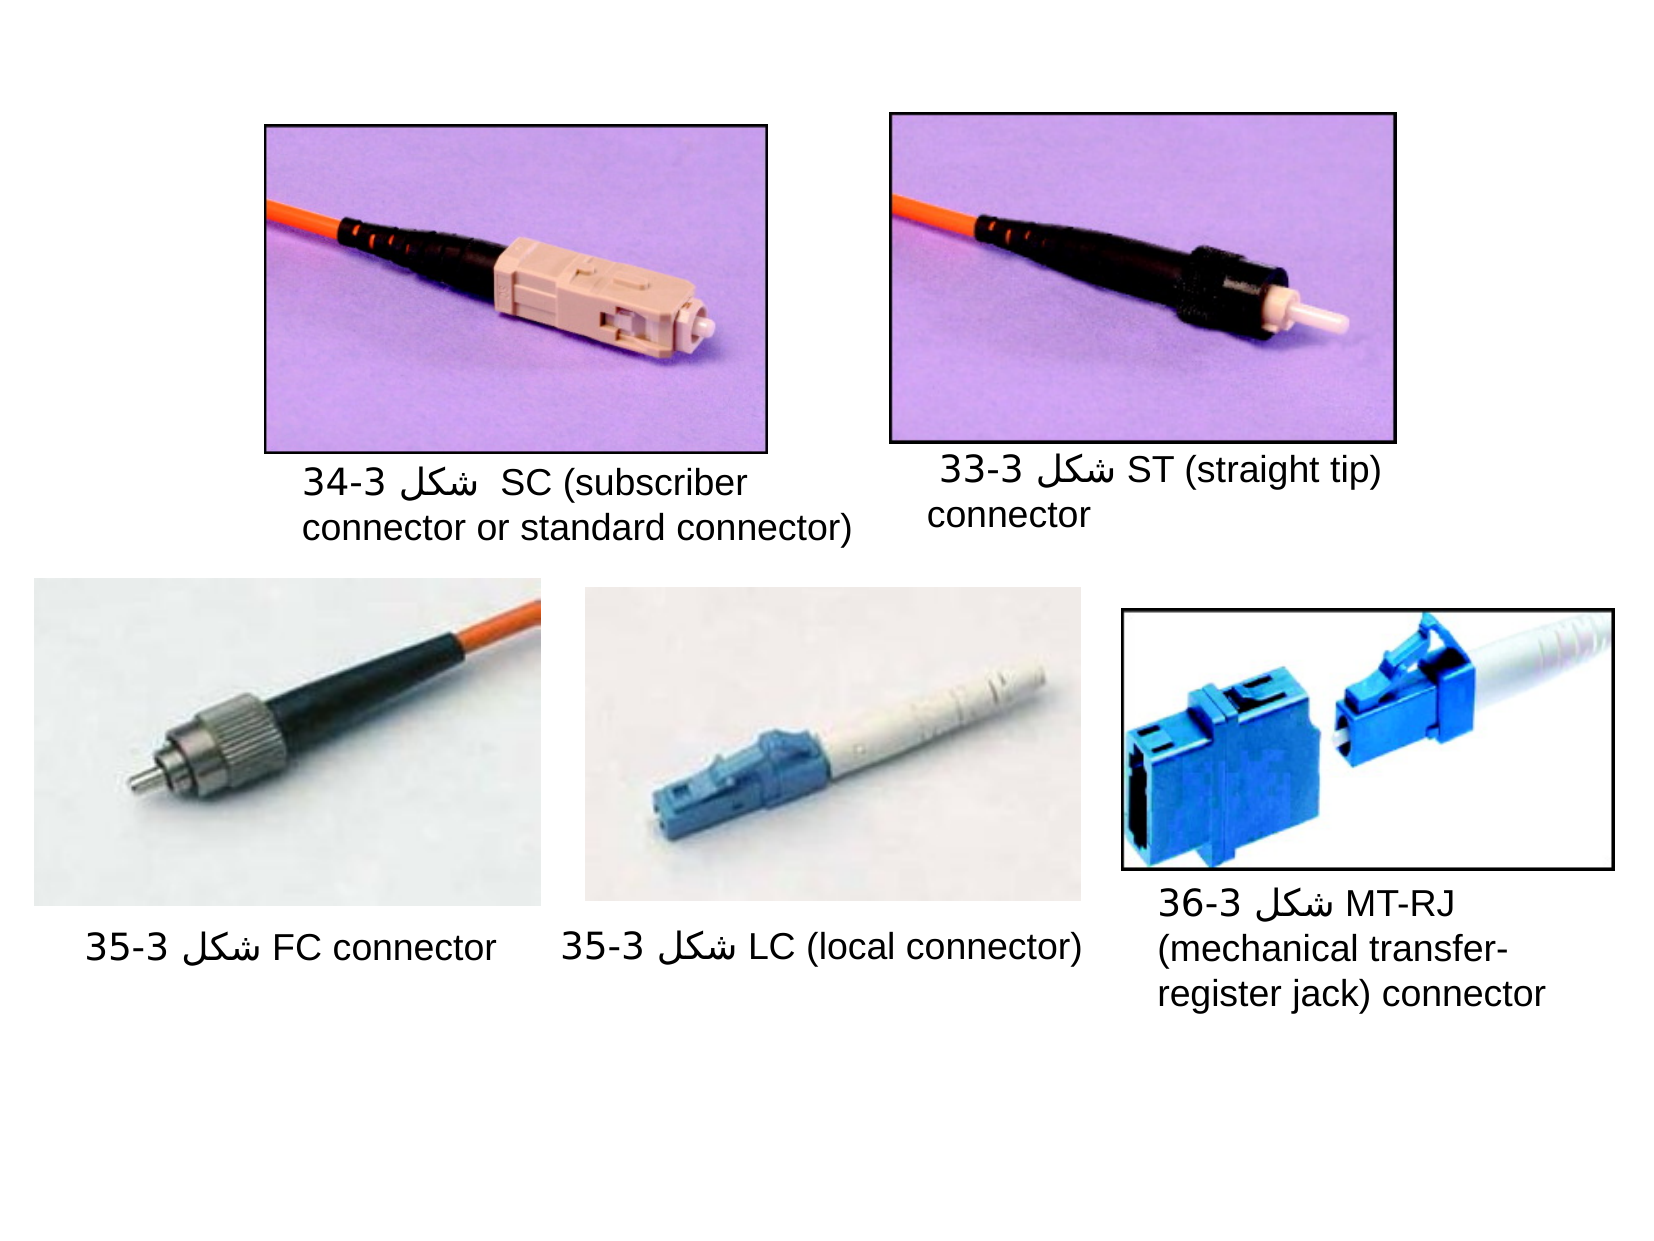

شکل 3-33 ST (straight tip) connector
شکل 3-34 SC (subscriber connector or standard connector)
شکل 3-35 LC (local connector)
شکل 3-35 FC connector
شکل 3-36 MT-RJ (mechanical transfer-register jack) connector